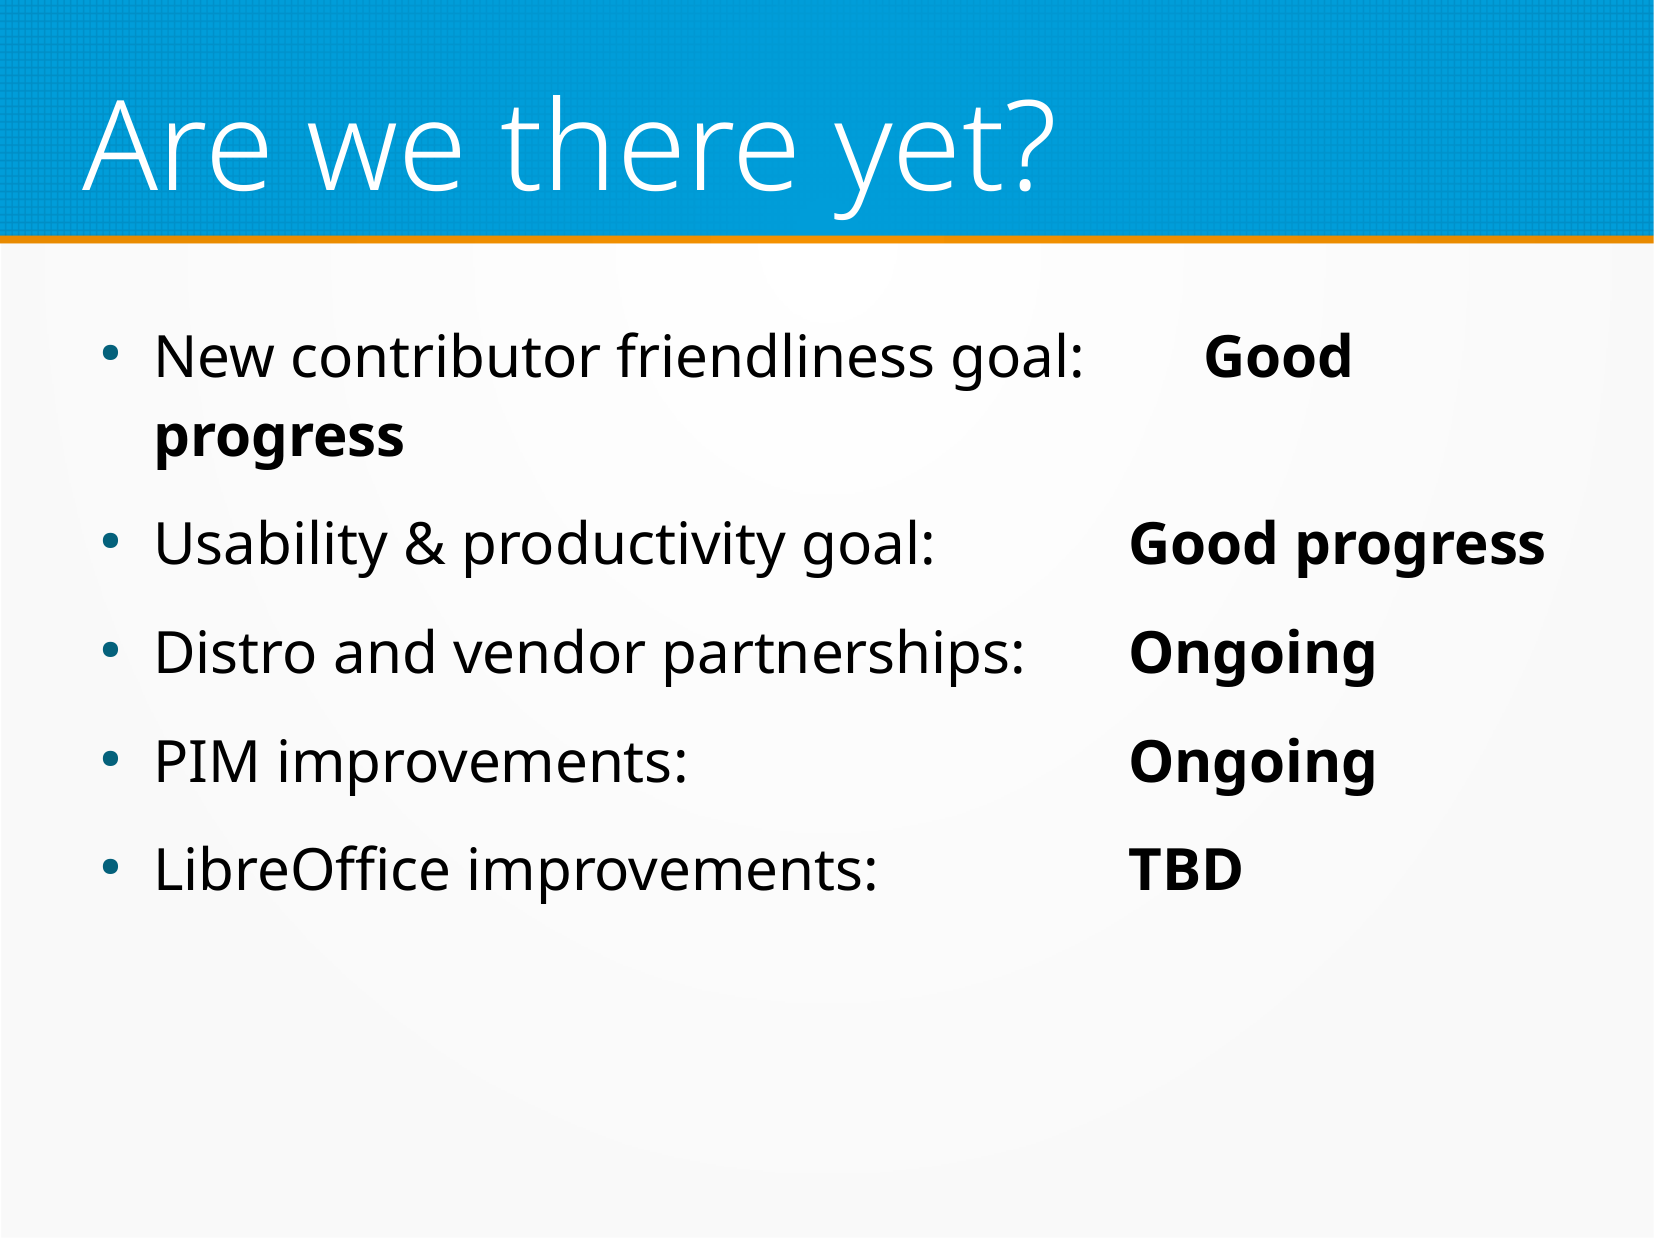

# Are we there yet?
New contributor friendliness goal:		Good progress
Usability & productivity goal:			Good progress
Distro and vendor partnerships:		Ongoing
PIM improvements:						Ongoing
LibreOffice improvements:				TBD